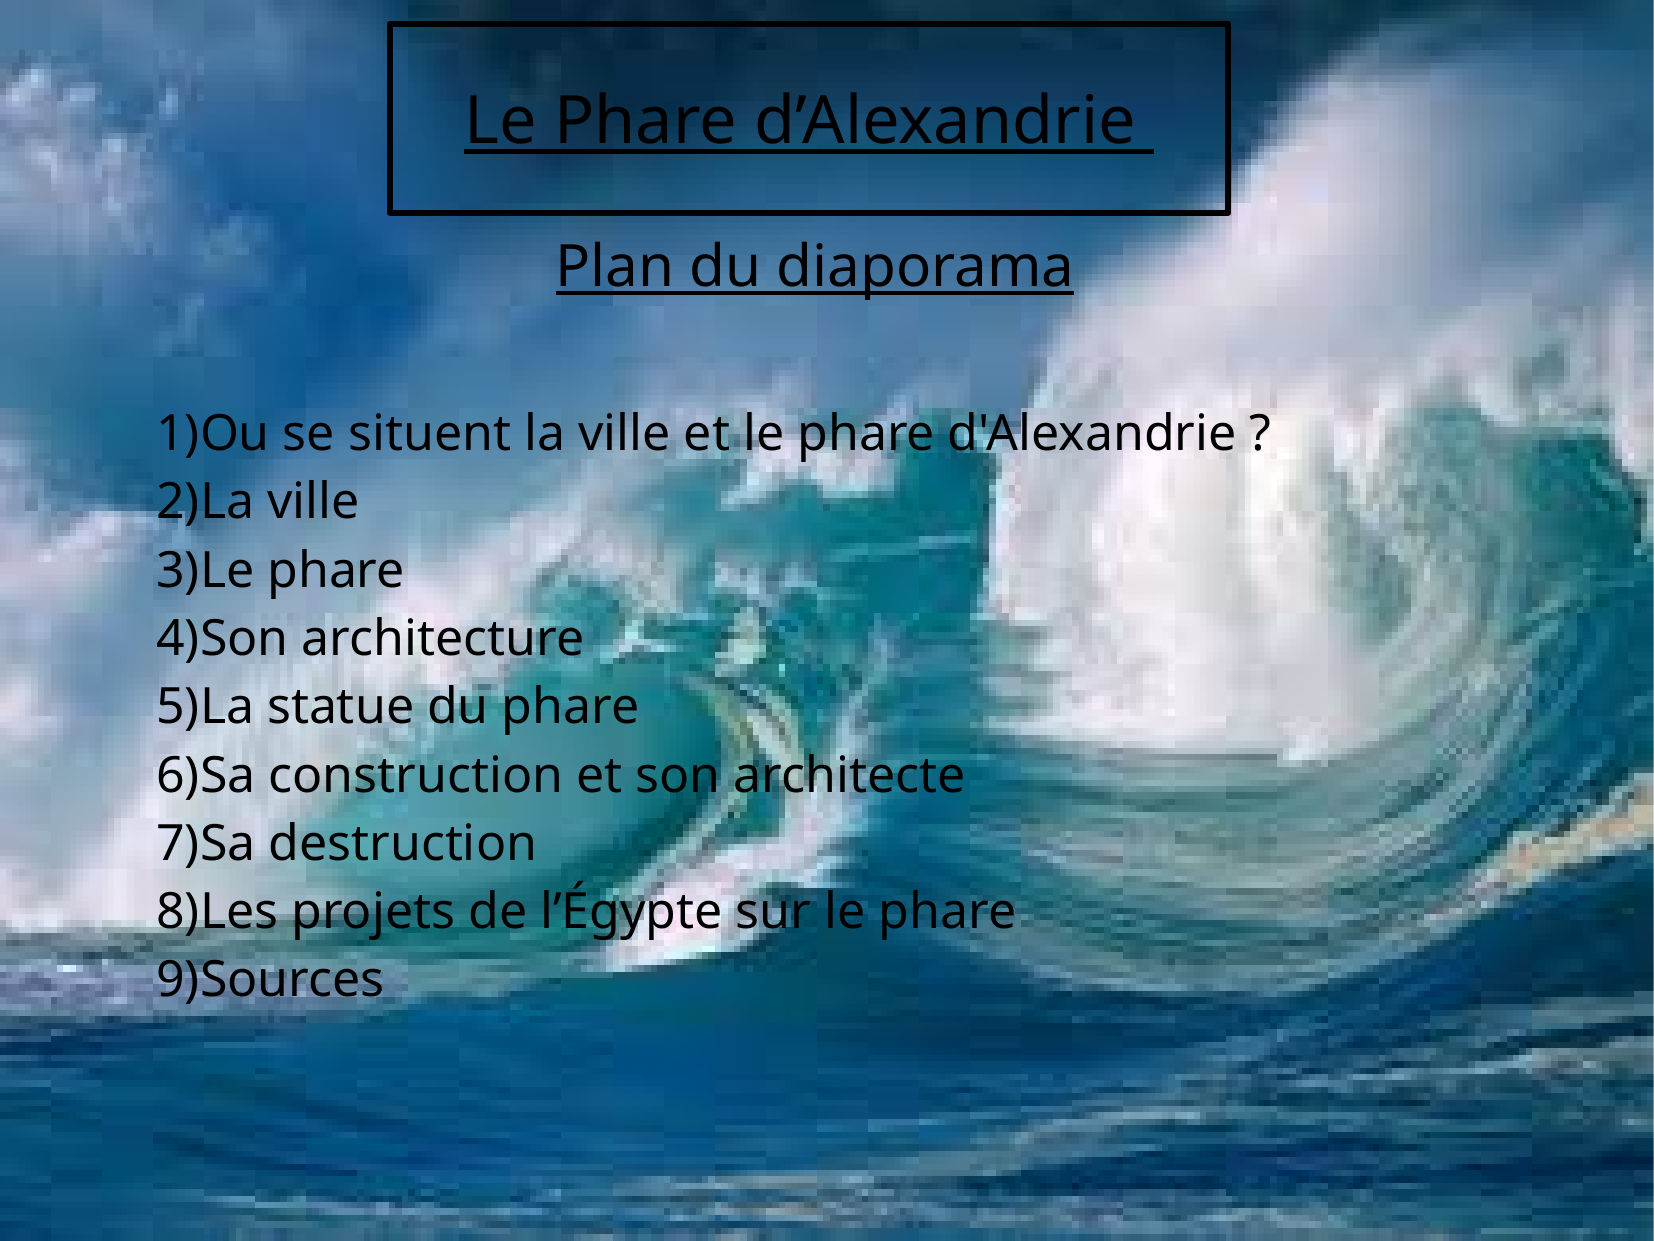

Le Phare d’Alexandrie
Plan du diaporama
Ou se situent la ville et le phare d'Alexandrie ?
La ville
Le phare
Son architecture
La statue du phare
Sa construction et son architecte
Sa destruction
Les projets de l’Égypte sur le phare
Sources